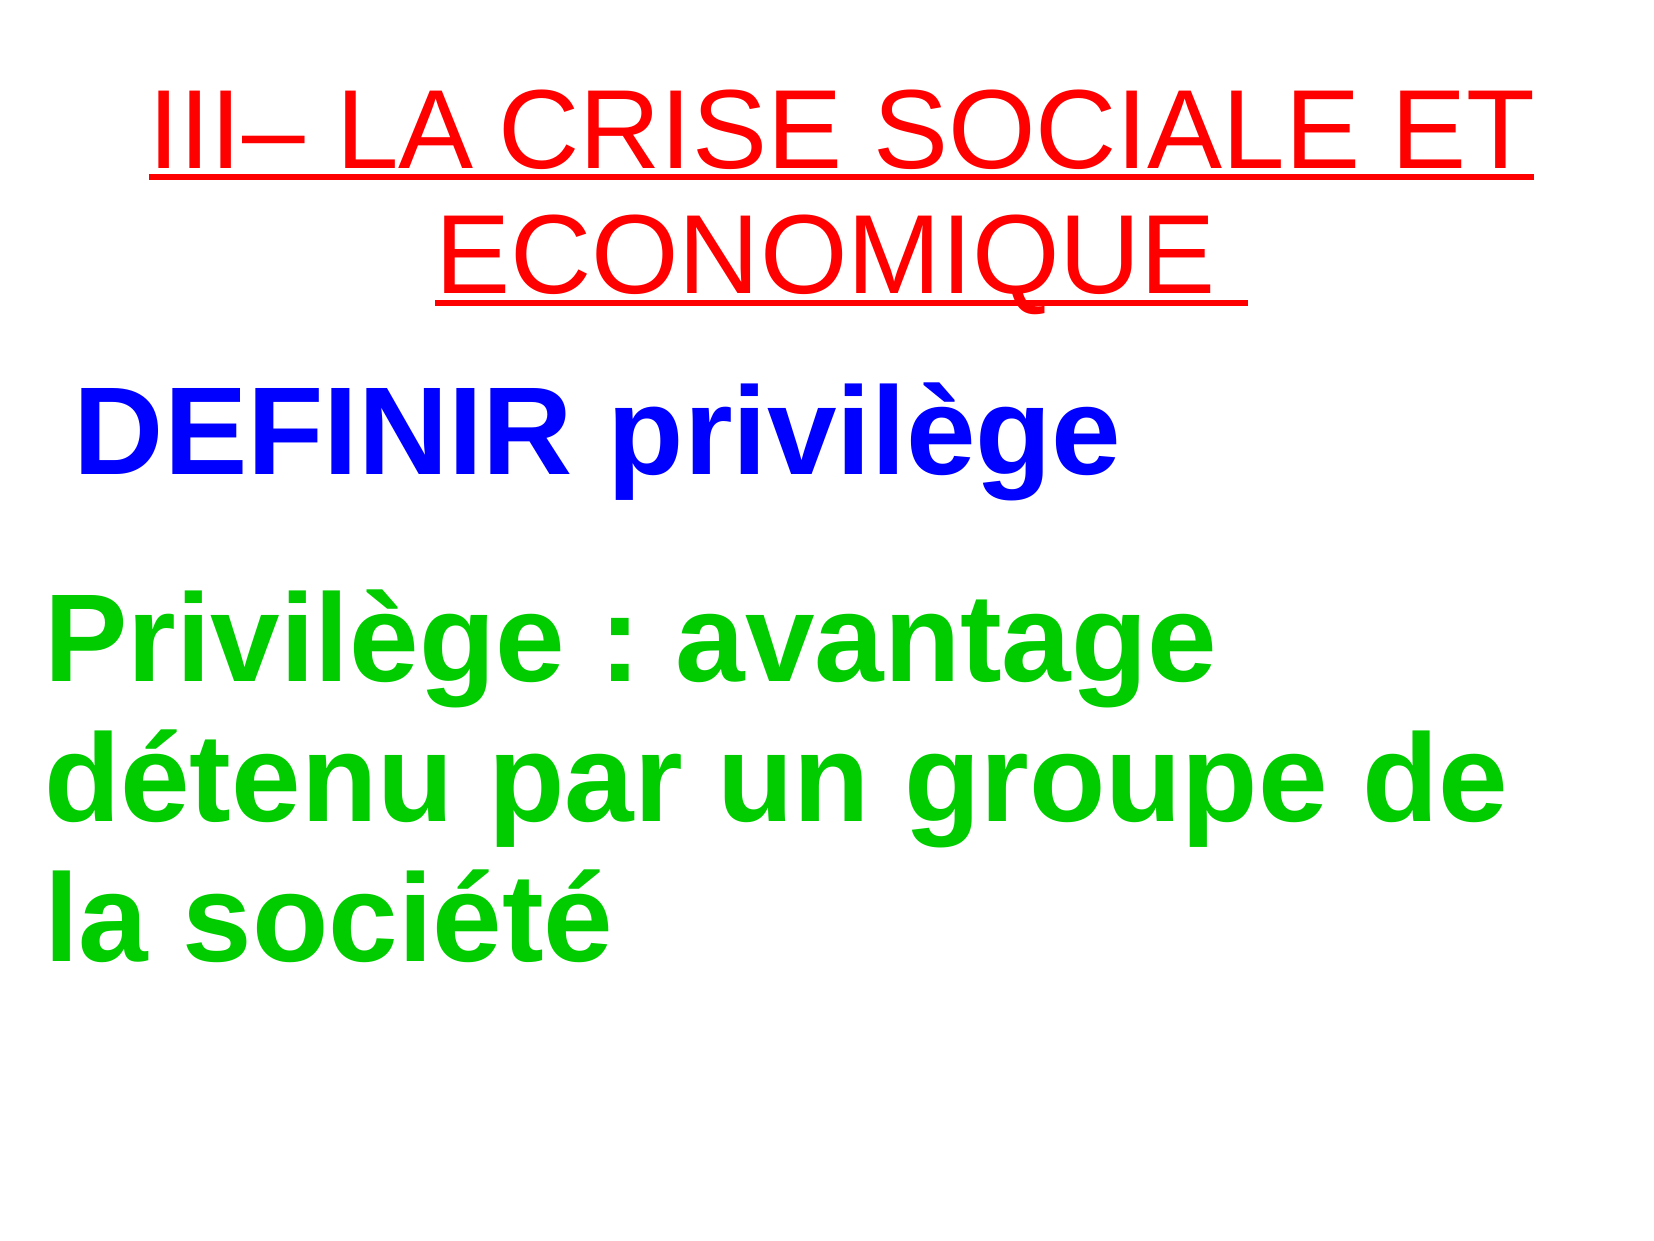

III– LA CRISE SOCIALE ET ECONOMIQUE
DEFINIR privilège
Privilège : avantage détenu par un groupe de la société